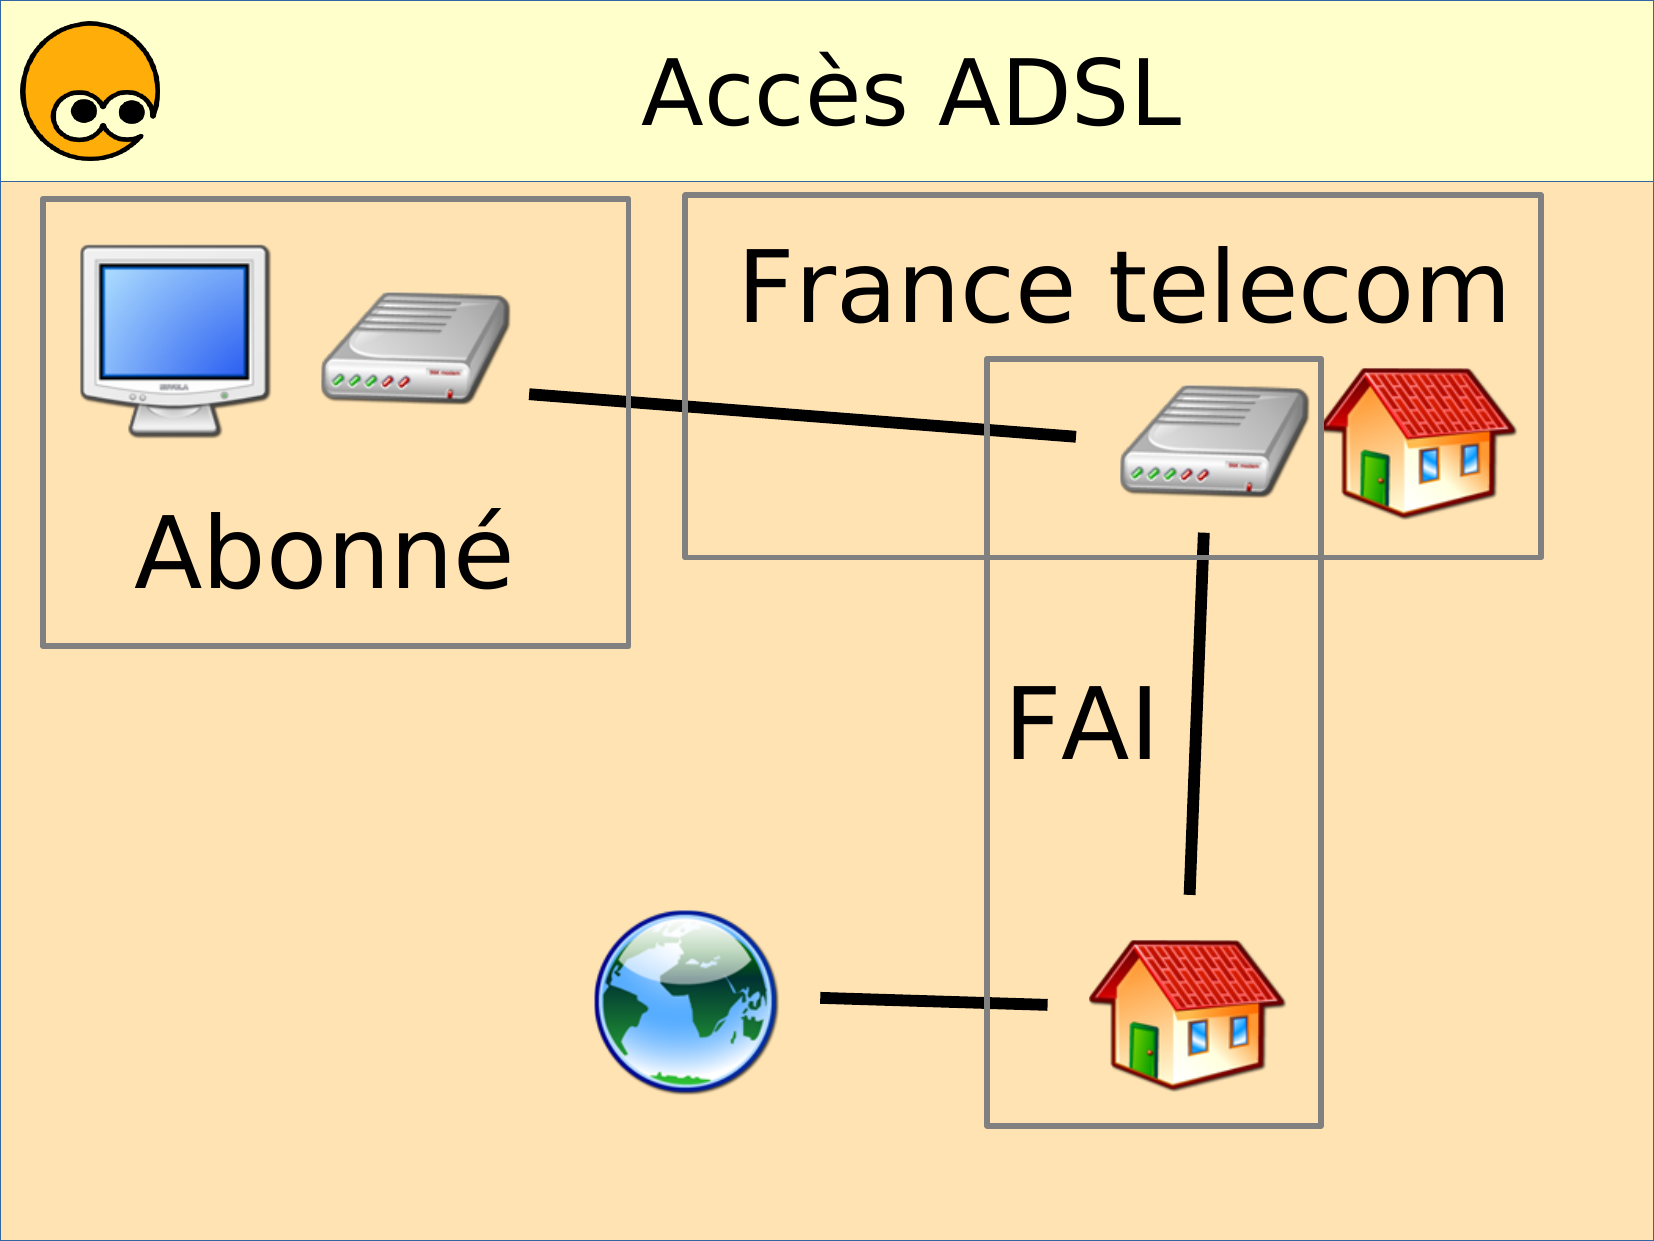

# Accès ADSL
France telecom
Abonné
FAI